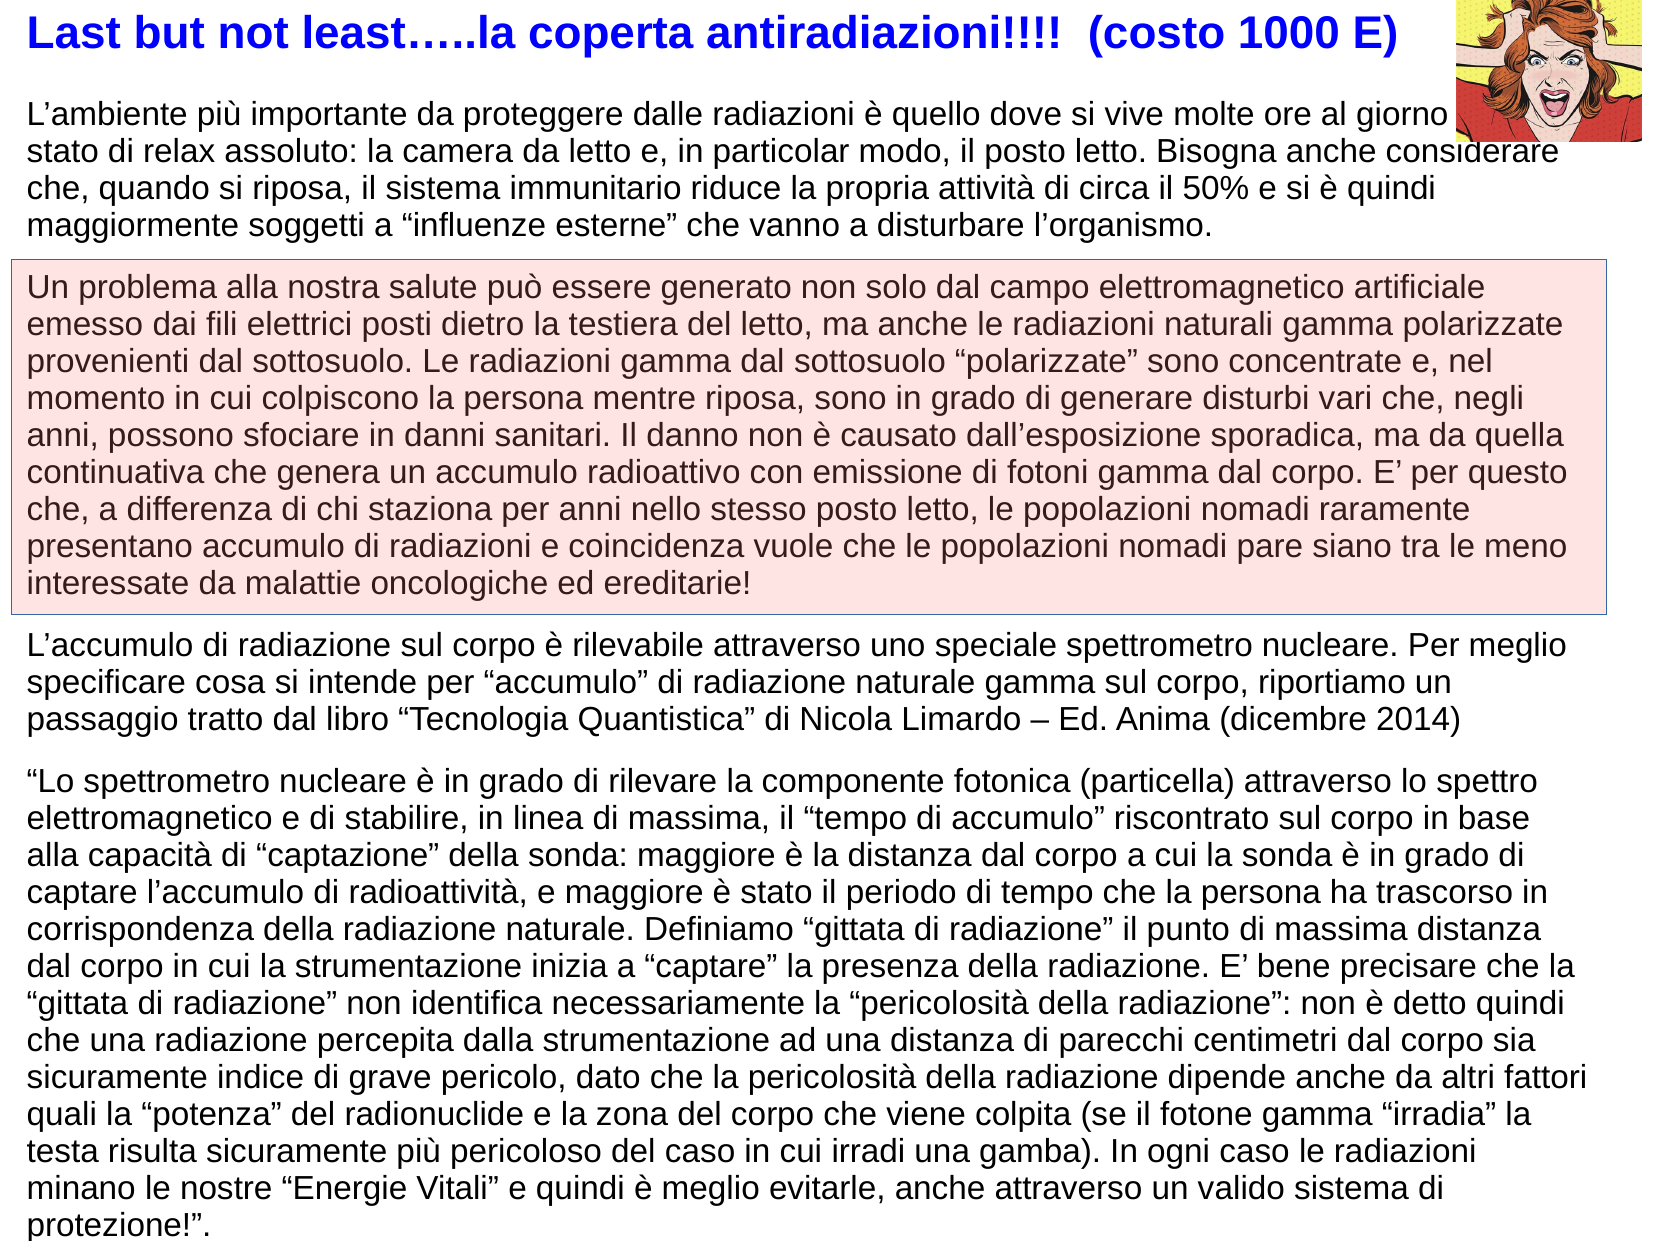

Last but not least…..la coperta antiradiazioni!!!! (costo 1000 E)
L’ambiente più importante da proteggere dalle radiazioni è quello dove si vive molte ore al giorno in uno stato di relax assoluto: la camera da letto e, in particolar modo, il posto letto. Bisogna anche considerare che, quando si riposa, il sistema immunitario riduce la propria attività di circa il 50% e si è quindi maggiormente soggetti a “influenze esterne” che vanno a disturbare l’organismo.
Un problema alla nostra salute può essere generato non solo dal campo elettromagnetico artificiale emesso dai fili elettrici posti dietro la testiera del letto, ma anche le radiazioni naturali gamma polarizzate provenienti dal sottosuolo. Le radiazioni gamma dal sottosuolo “polarizzate” sono concentrate e, nel momento in cui colpiscono la persona mentre riposa, sono in grado di generare disturbi vari che, negli anni, possono sfociare in danni sanitari. Il danno non è causato dall’esposizione sporadica, ma da quella continuativa che genera un accumulo radioattivo con emissione di fotoni gamma dal corpo. E’ per questo che, a differenza di chi staziona per anni nello stesso posto letto, le popolazioni nomadi raramente presentano accumulo di radiazioni e coincidenza vuole che le popolazioni nomadi pare siano tra le meno interessate da malattie oncologiche ed ereditarie!
L’accumulo di radiazione sul corpo è rilevabile attraverso uno speciale spettrometro nucleare. Per meglio specificare cosa si intende per “accumulo” di radiazione naturale gamma sul corpo, riportiamo un passaggio tratto dal libro “Tecnologia Quantistica” di Nicola Limardo – Ed. Anima (dicembre 2014)
“Lo spettrometro nucleare è in grado di rilevare la componente fotonica (particella) attraverso lo spettro elettromagnetico e di stabilire, in linea di massima, il “tempo di accumulo” riscontrato sul corpo in base alla capacità di “captazione” della sonda: maggiore è la distanza dal corpo a cui la sonda è in grado di captare l’accumulo di radioattività, e maggiore è stato il periodo di tempo che la persona ha trascorso in corrispondenza della radiazione naturale. Definiamo “gittata di radiazione” il punto di massima distanza dal corpo in cui la strumentazione inizia a “captare” la presenza della radiazione. E’ bene precisare che la “gittata di radiazione” non identifica necessariamente la “pericolosità della radiazione”: non è detto quindi che una radiazione percepita dalla strumentazione ad una distanza di parecchi centimetri dal corpo sia sicuramente indice di grave pericolo, dato che la pericolosità della radiazione dipende anche da altri fattori quali la “potenza” del radionuclide e la zona del corpo che viene colpita (se il fotone gamma “irradia” la testa risulta sicuramente più pericoloso del caso in cui irradi una gamba). In ogni caso le radiazioni minano le nostre “Energie Vitali” e quindi è meglio evitarle, anche attraverso un valido sistema di protezione!”.
Un modo semplice per eliminare l’effetto “accumulo” radioattivo dal corpo della persona è dormire per circa un anno in un’area completamente libera da radiazioni naturali gamma polarizzate e con bassa emissione elettromagnetica. Non è così semplice trovare all’interno di un locale idoneo al riposo un’area libera da tali radiazioni. Per questo, molti preferiscono utilizzare l’apposito schermo antiradiazioni Geoprotex® per proteggere la zona letto.